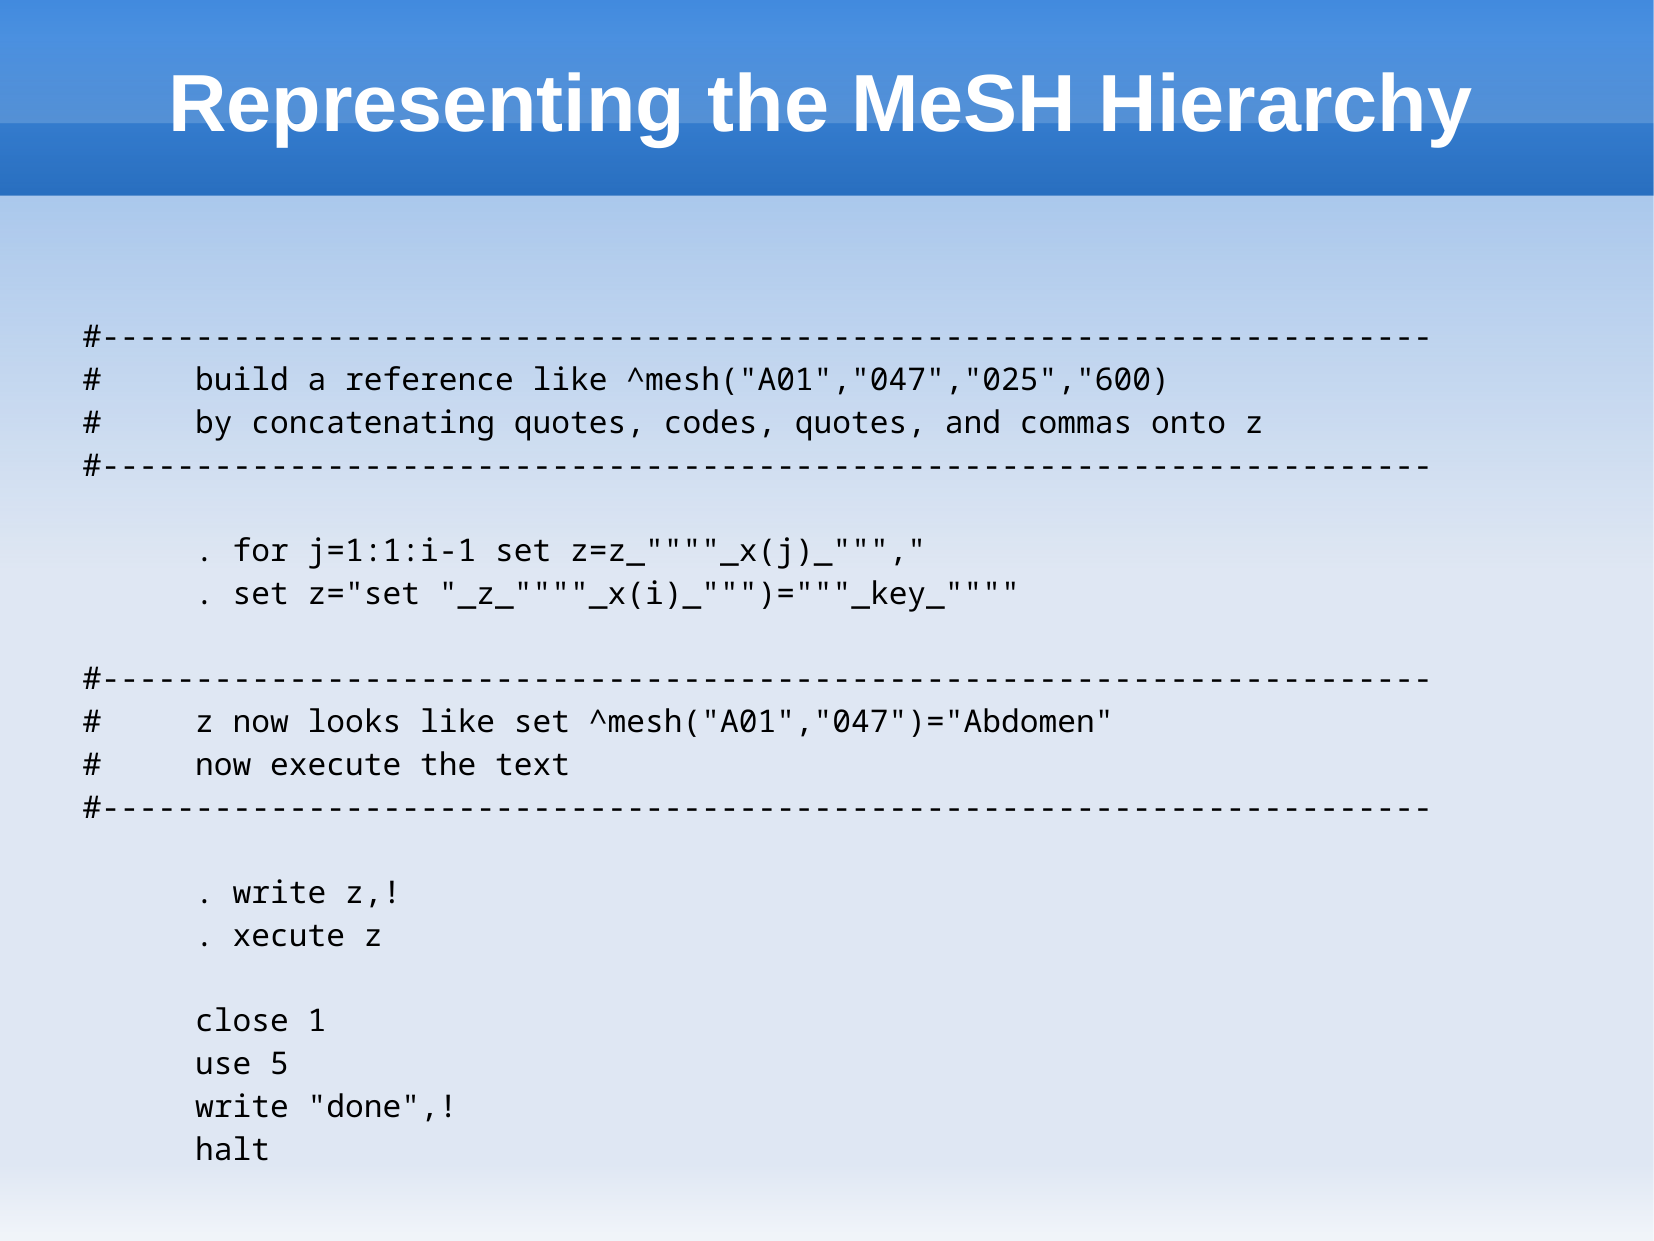

# Representing the MeSH Hierarchy
#-----------------------------------------------------------------------
# build a reference like ^mesh("A01","047","025","600)
# by concatenating quotes, codes, quotes, and commas onto z
#-----------------------------------------------------------------------
 . for j=1:1:i-1 set z=z_""""_x(j)_""","
 . set z="set "_z_""""_x(i)_""")="""_key_""""
#-----------------------------------------------------------------------
# z now looks like set ^mesh("A01","047")="Abdomen"
# now execute the text
#-----------------------------------------------------------------------
 . write z,!
 . xecute z
 close 1
 use 5
 write "done",!
 halt